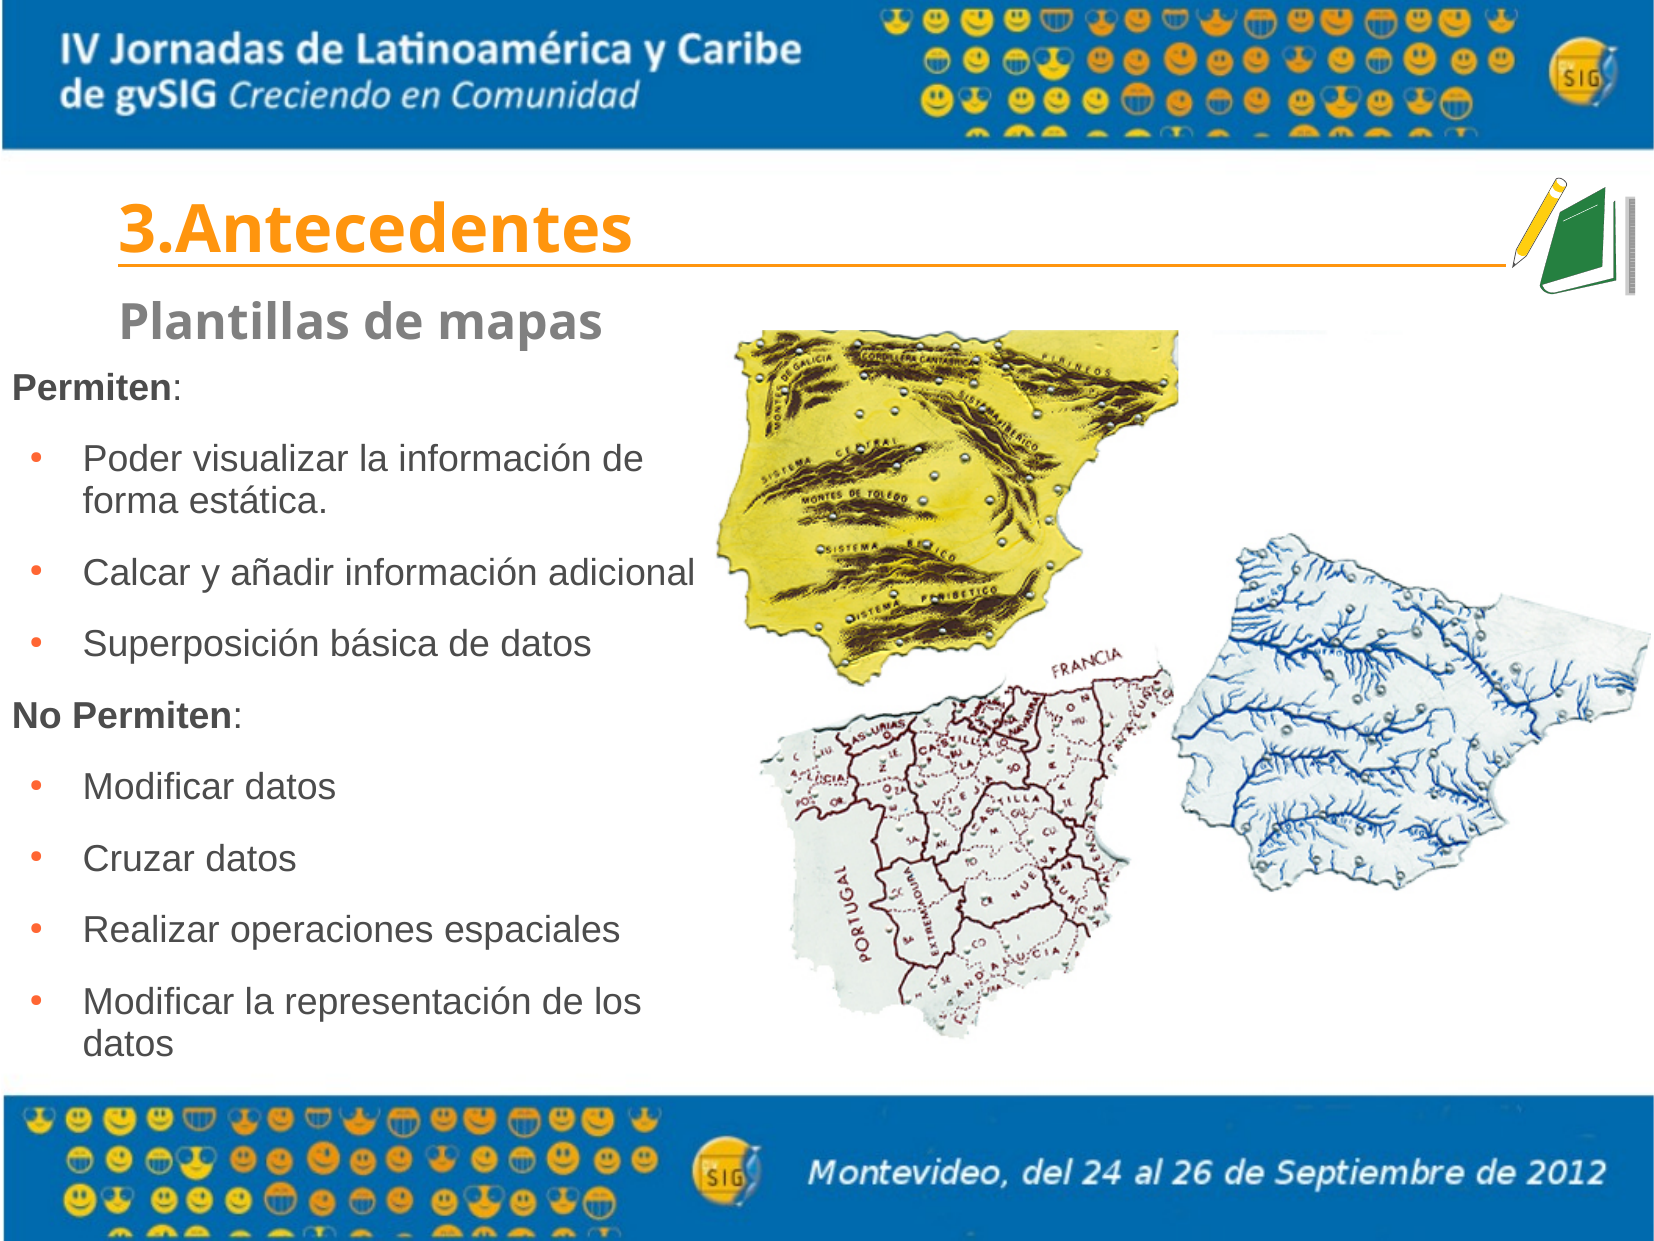

# 3.Antecedentes
Plantillas de mapas
Permiten:
Poder visualizar la información de forma estática.
Calcar y añadir información adicional
Superposición básica de datos
No Permiten:
Modificar datos
Cruzar datos
Realizar operaciones espaciales
Modificar la representación de los datos